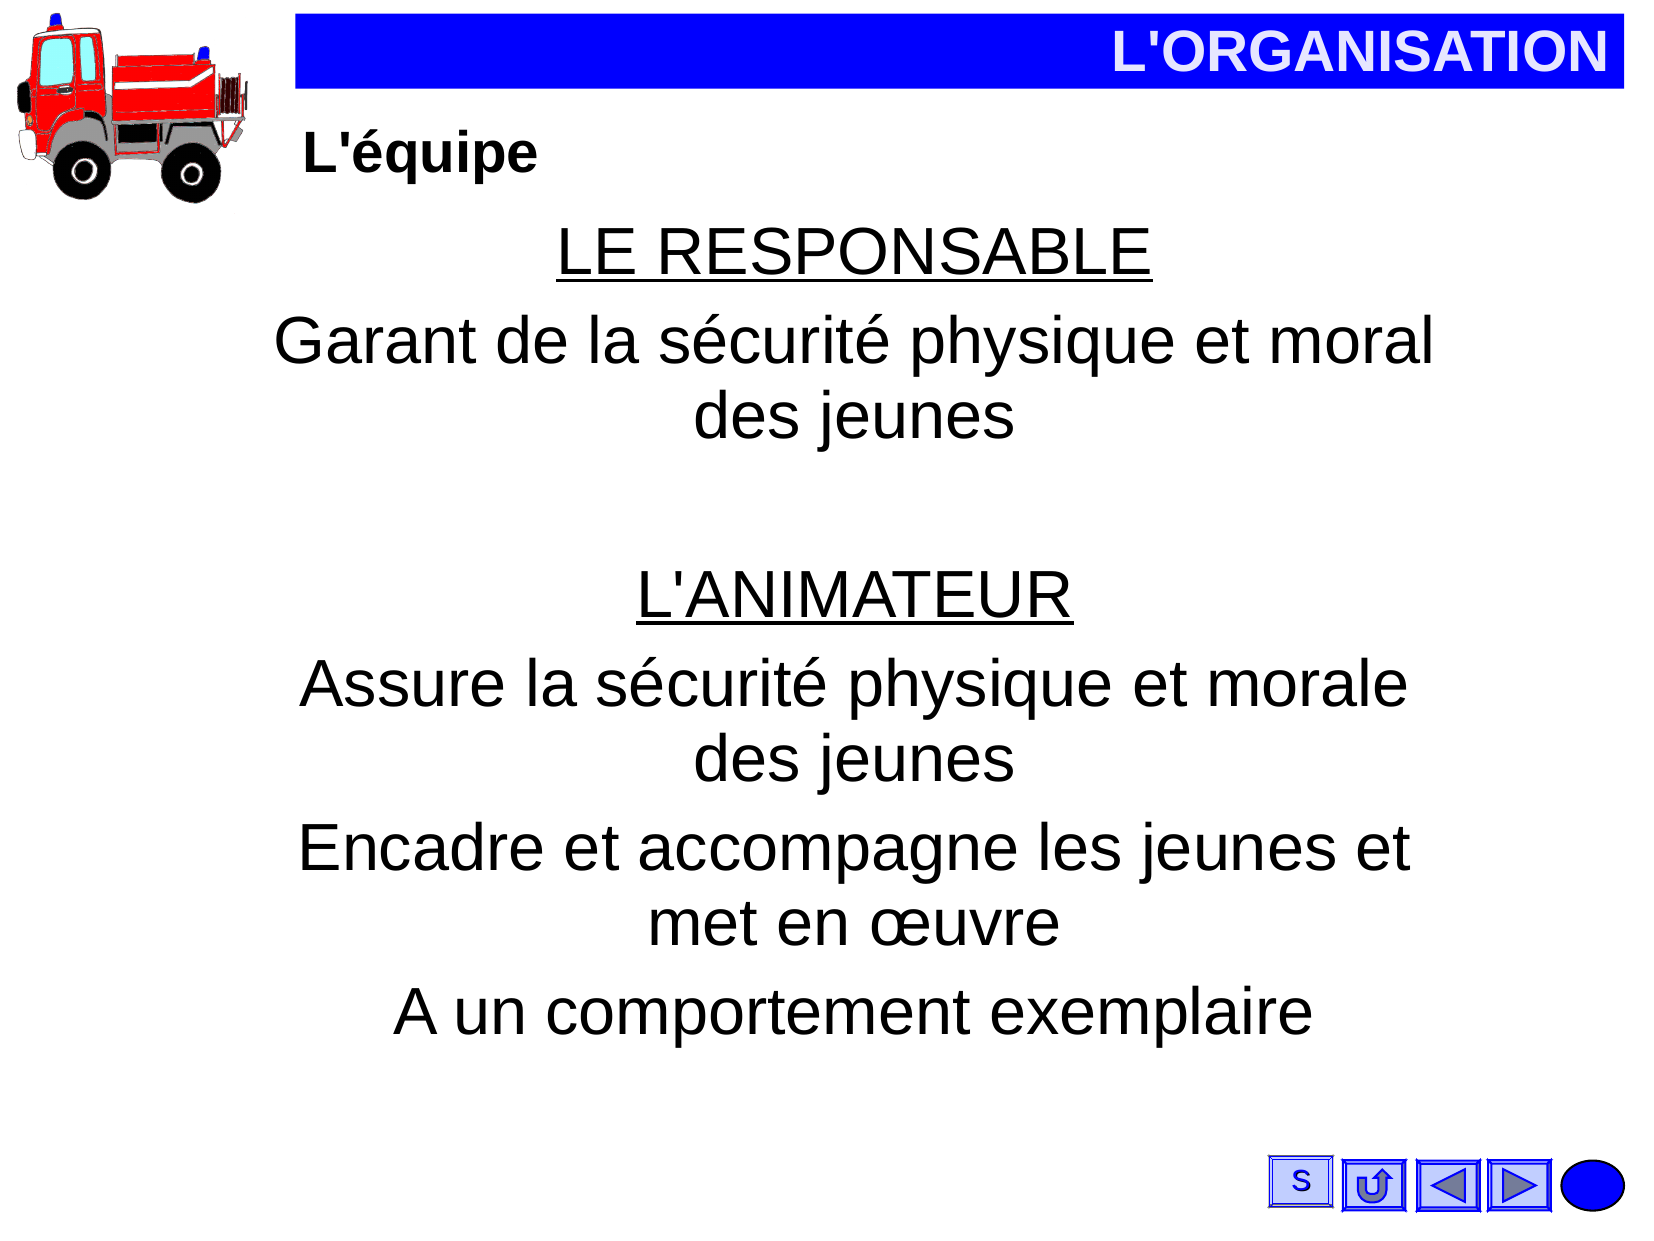

L'ORGANISATION
L'équipe
# LE RESPONSABLE
Garant de la sécurité physique et moral des jeunes
L'ANIMATEUR
Assure la sécurité physique et morale des jeunes
Encadre et accompagne les jeunes et met en œuvre
A un comportement exemplaire